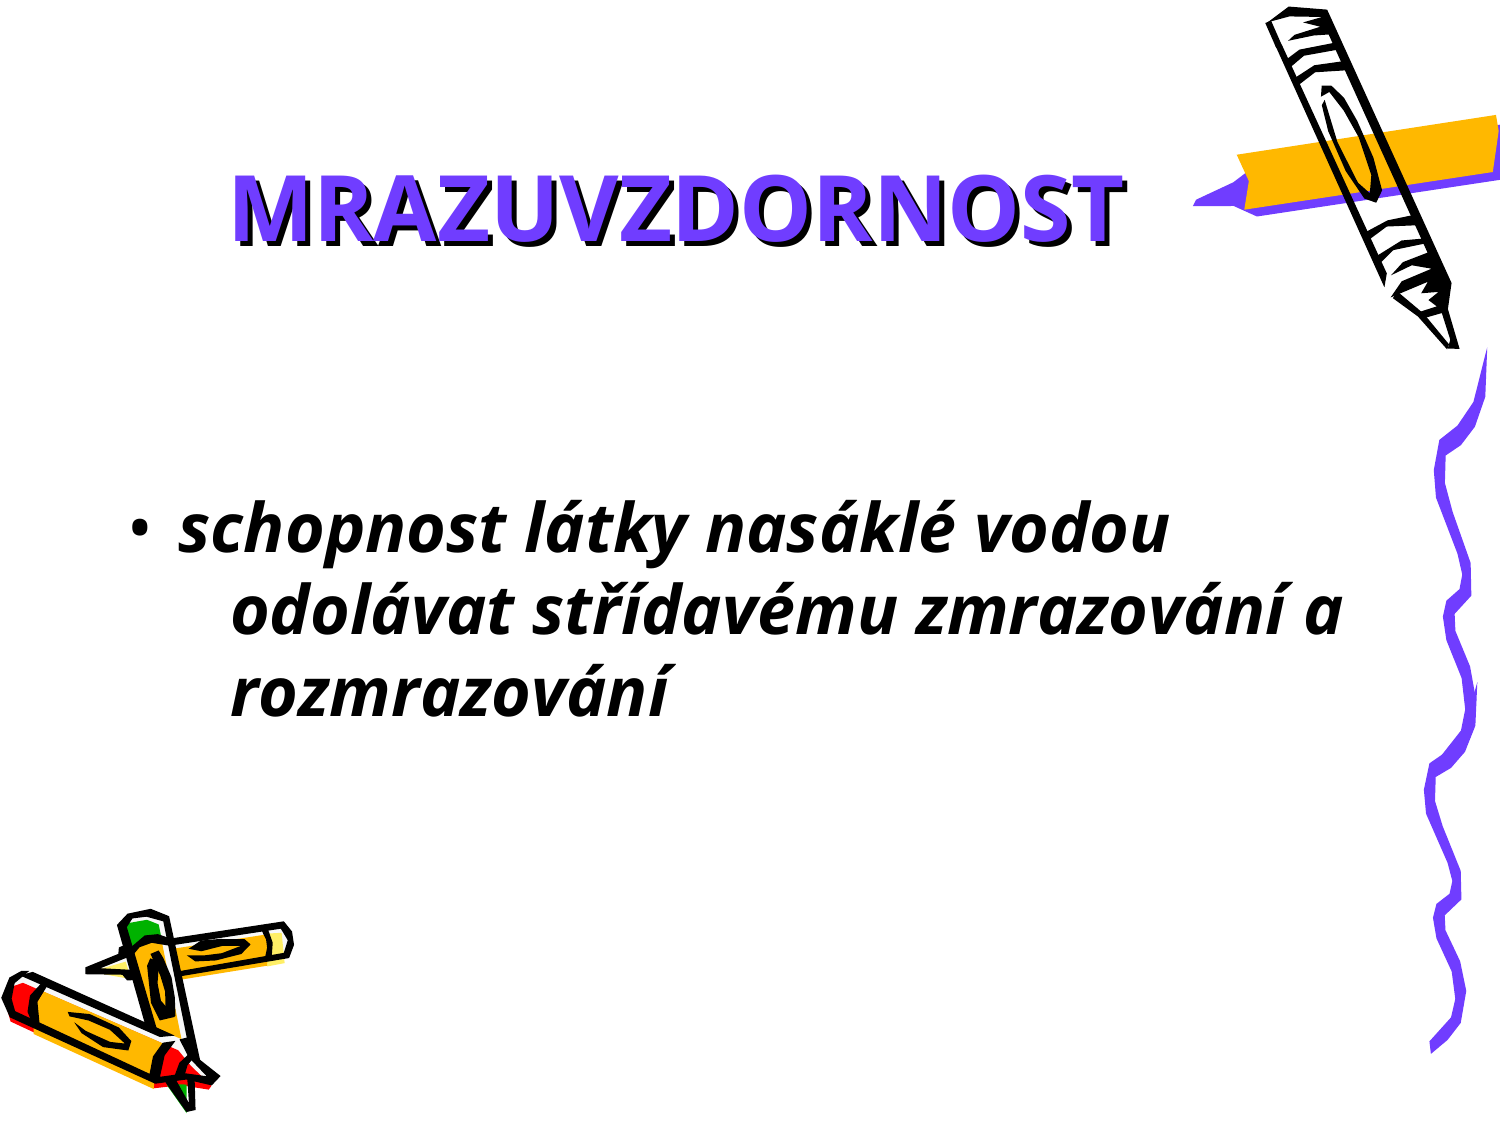

# MRAZUVZDORNOST
schopnost látky nasáklé vodou odolávat střídavému zmrazování a rozmrazování